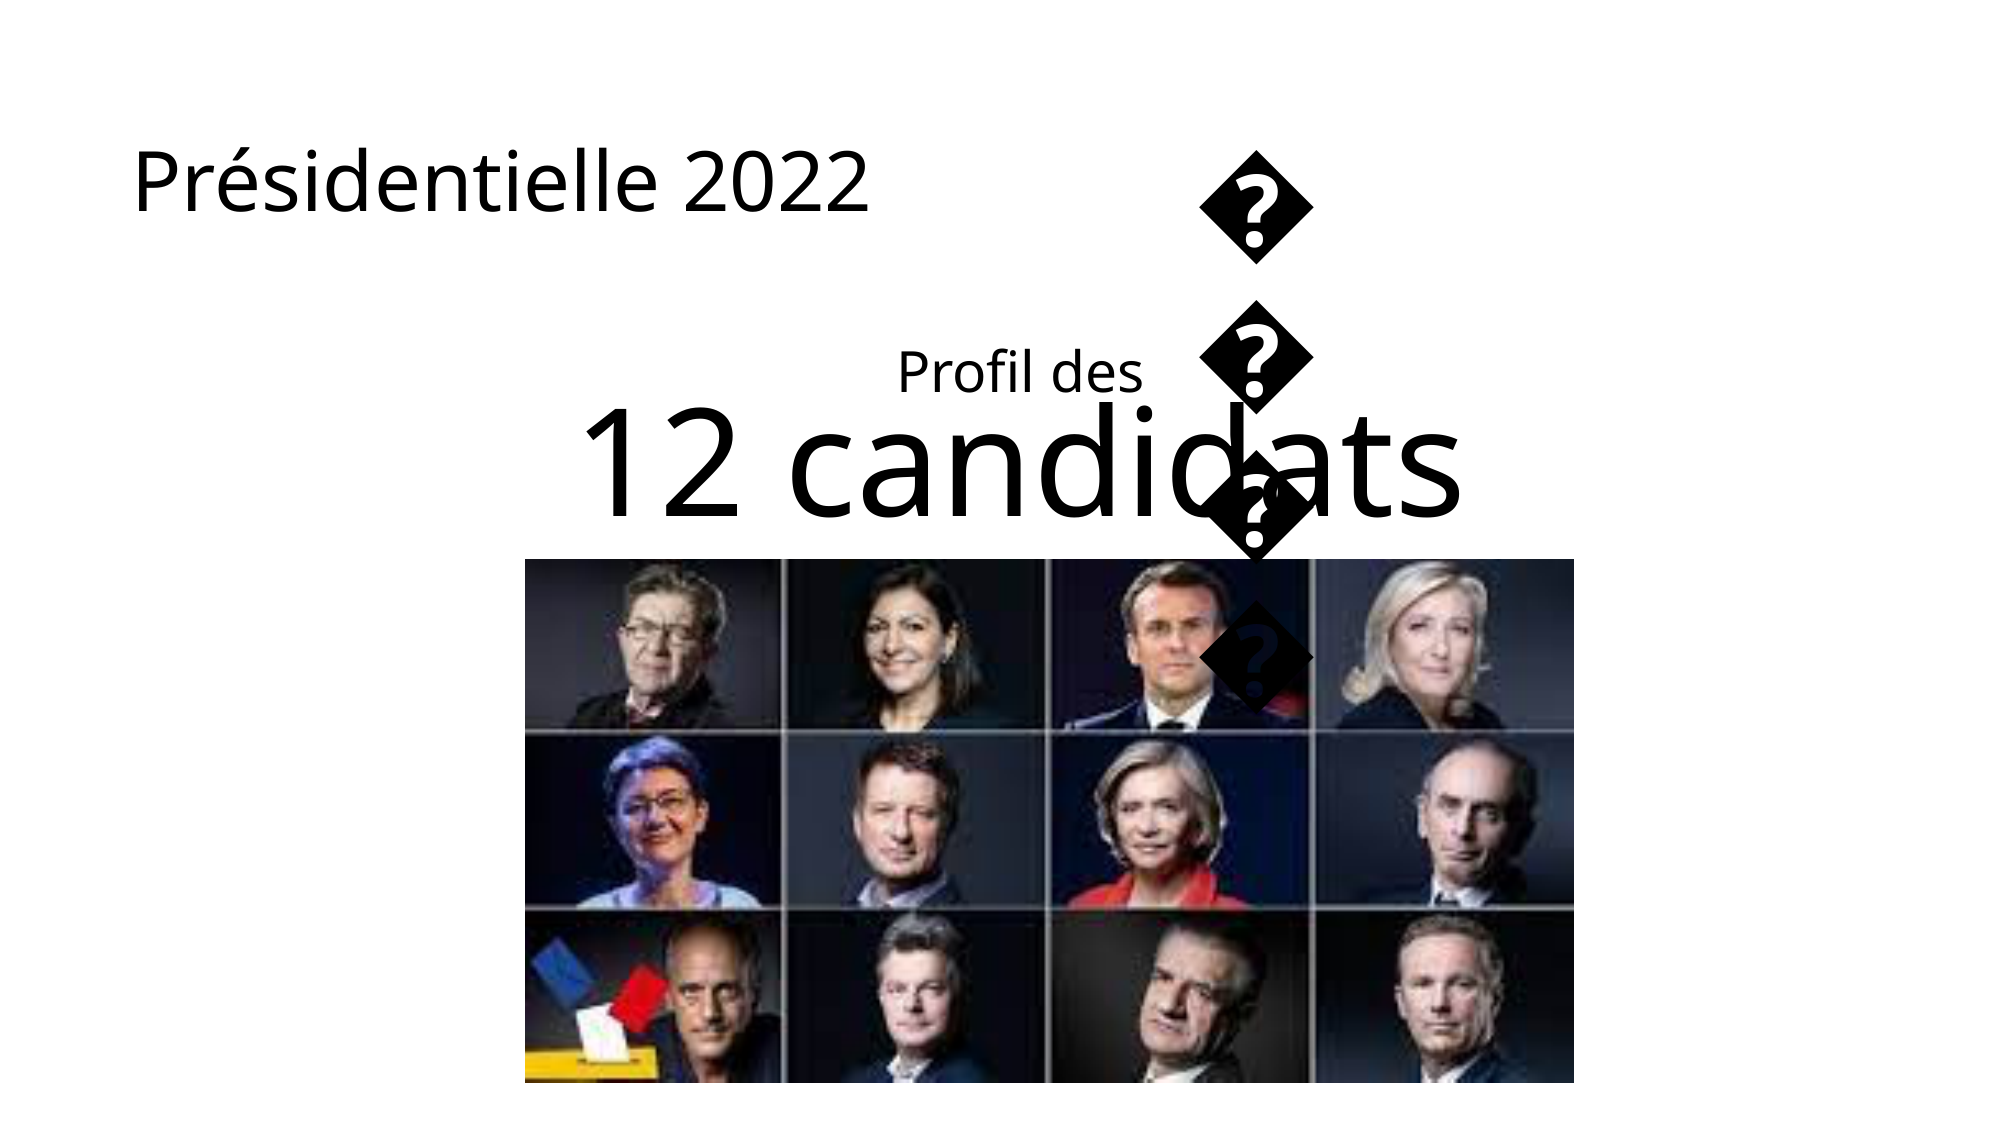

🇫🇷
Présidentielle 2022
# Profil des
12 candidats